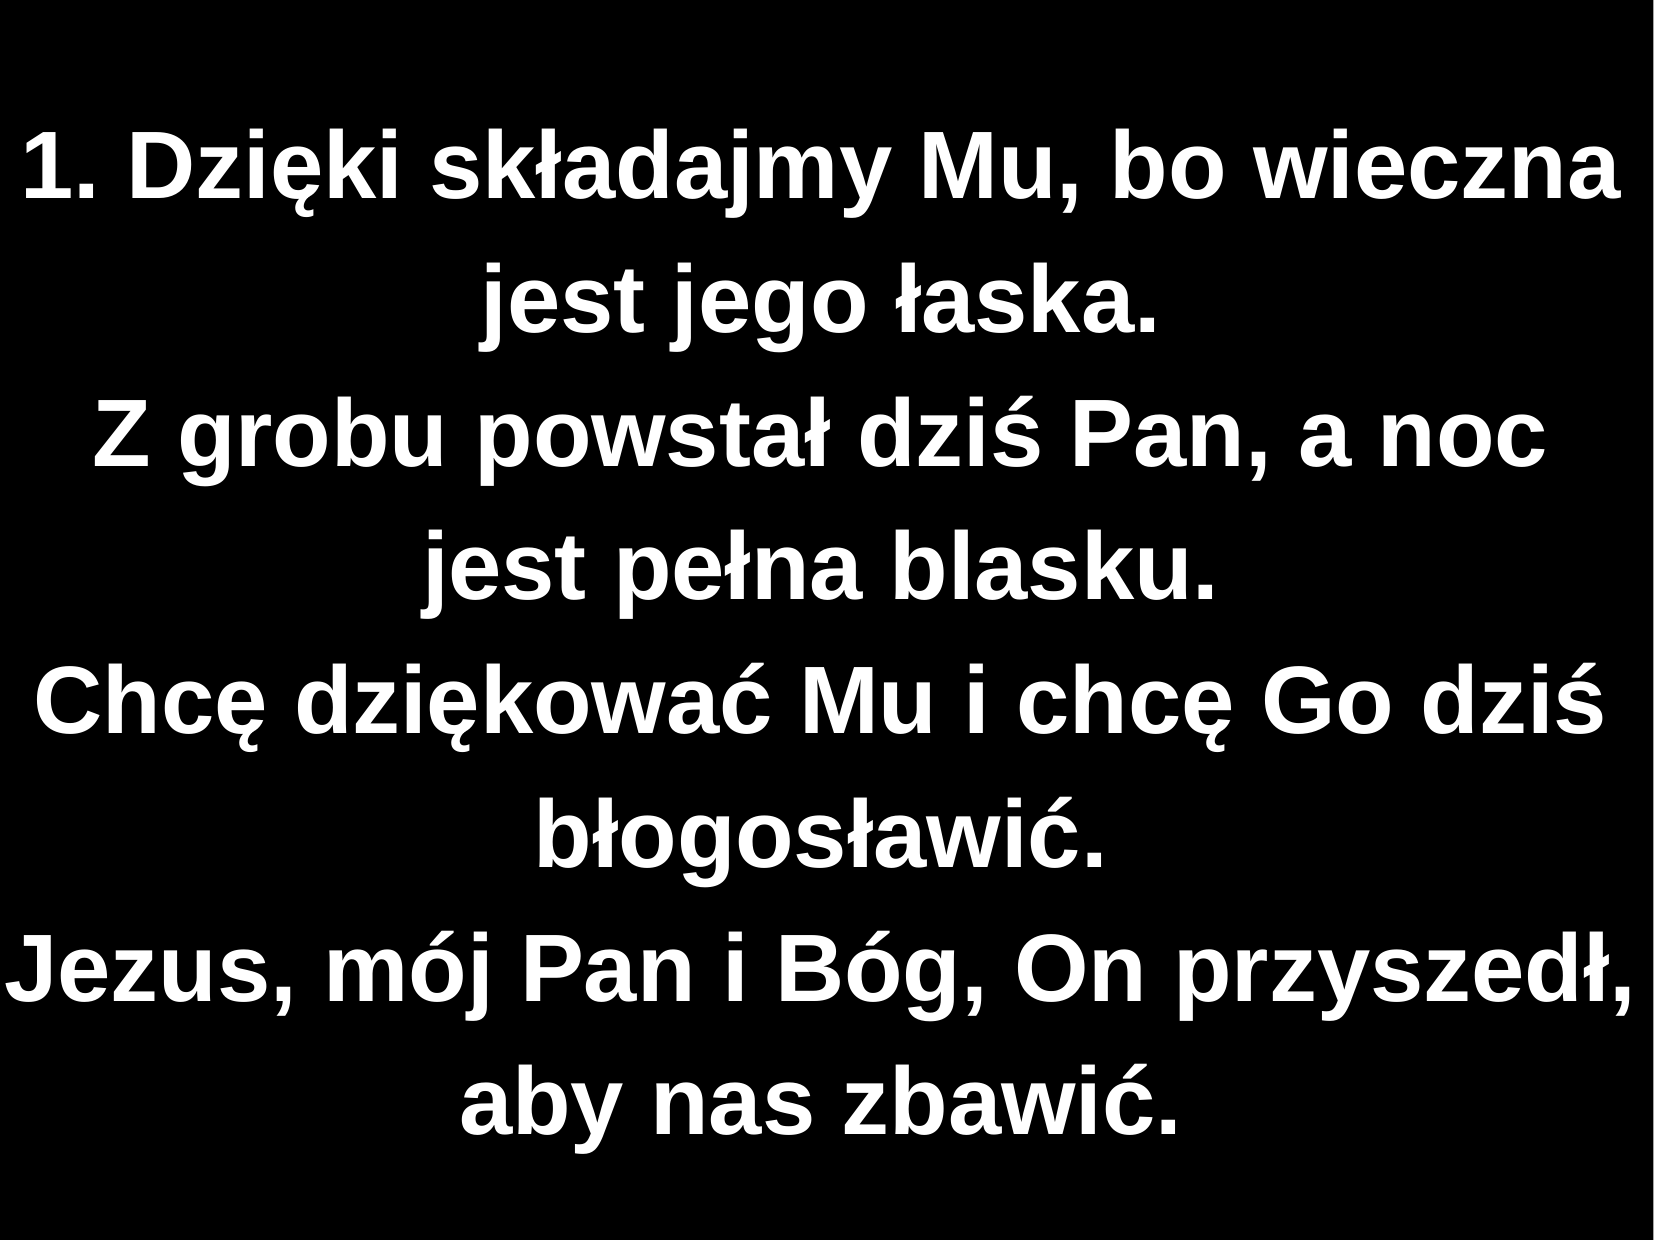

# 1. Dzięki składajmy Mu, bo wieczna jest jego łaska.
Z grobu powstał dziś Pan, a noc jest pełna blasku.
Chcę dziękować Mu i chcę Go dziś błogosławić.
Jezus, mój Pan i Bóg, On przyszedł, aby nas zbawić.